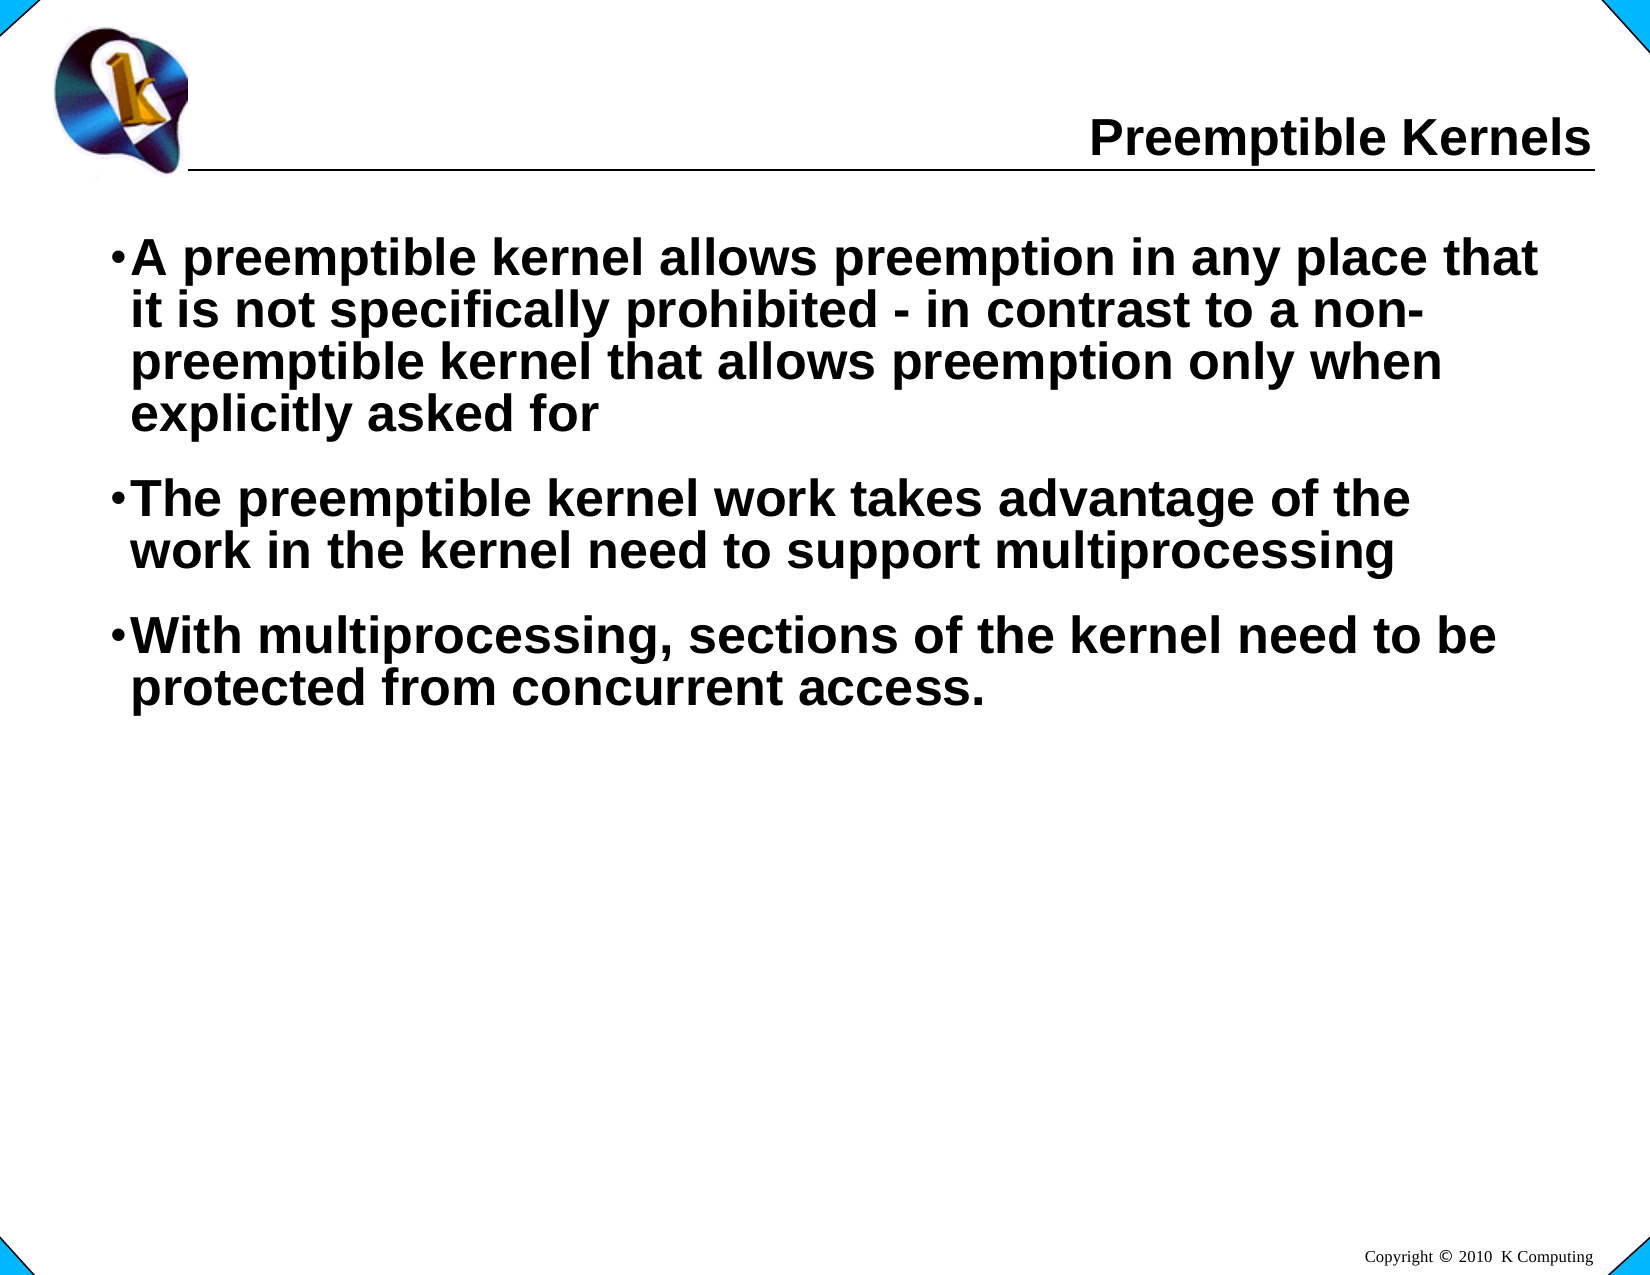

# Preemptible Kernels
A preemptible kernel allows preemption in any place that it is not specifically prohibited - in contrast to a non-preemptible kernel that allows preemption only when explicitly asked for
The preemptible kernel work takes advantage of the work in the kernel need to support multiprocessing
With multiprocessing, sections of the kernel need to be protected from concurrent access.